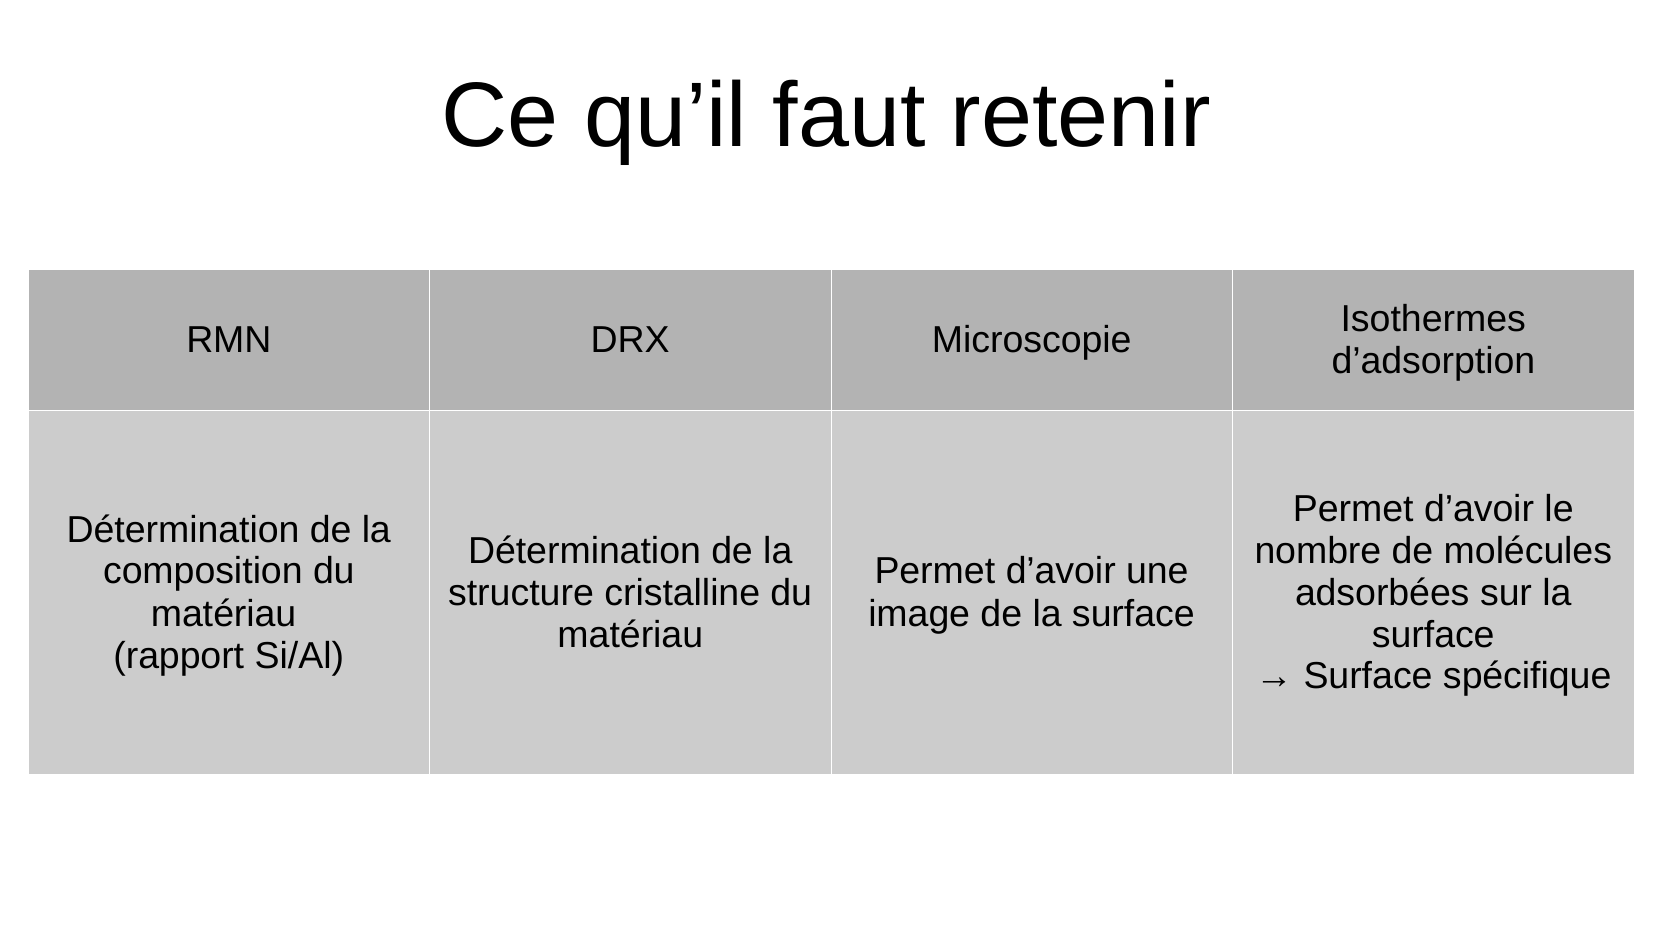

# Ce qu’il faut retenir
| RMN | DRX | Microscopie | Isothermes d’adsorption |
| --- | --- | --- | --- |
| Détermination de la composition du matériau (rapport Si/Al) | Détermination de la structure cristalline du matériau | Permet d’avoir une image de la surface | Permet d’avoir le nombre de molécules adsorbées sur la surface → Surface spécifique |